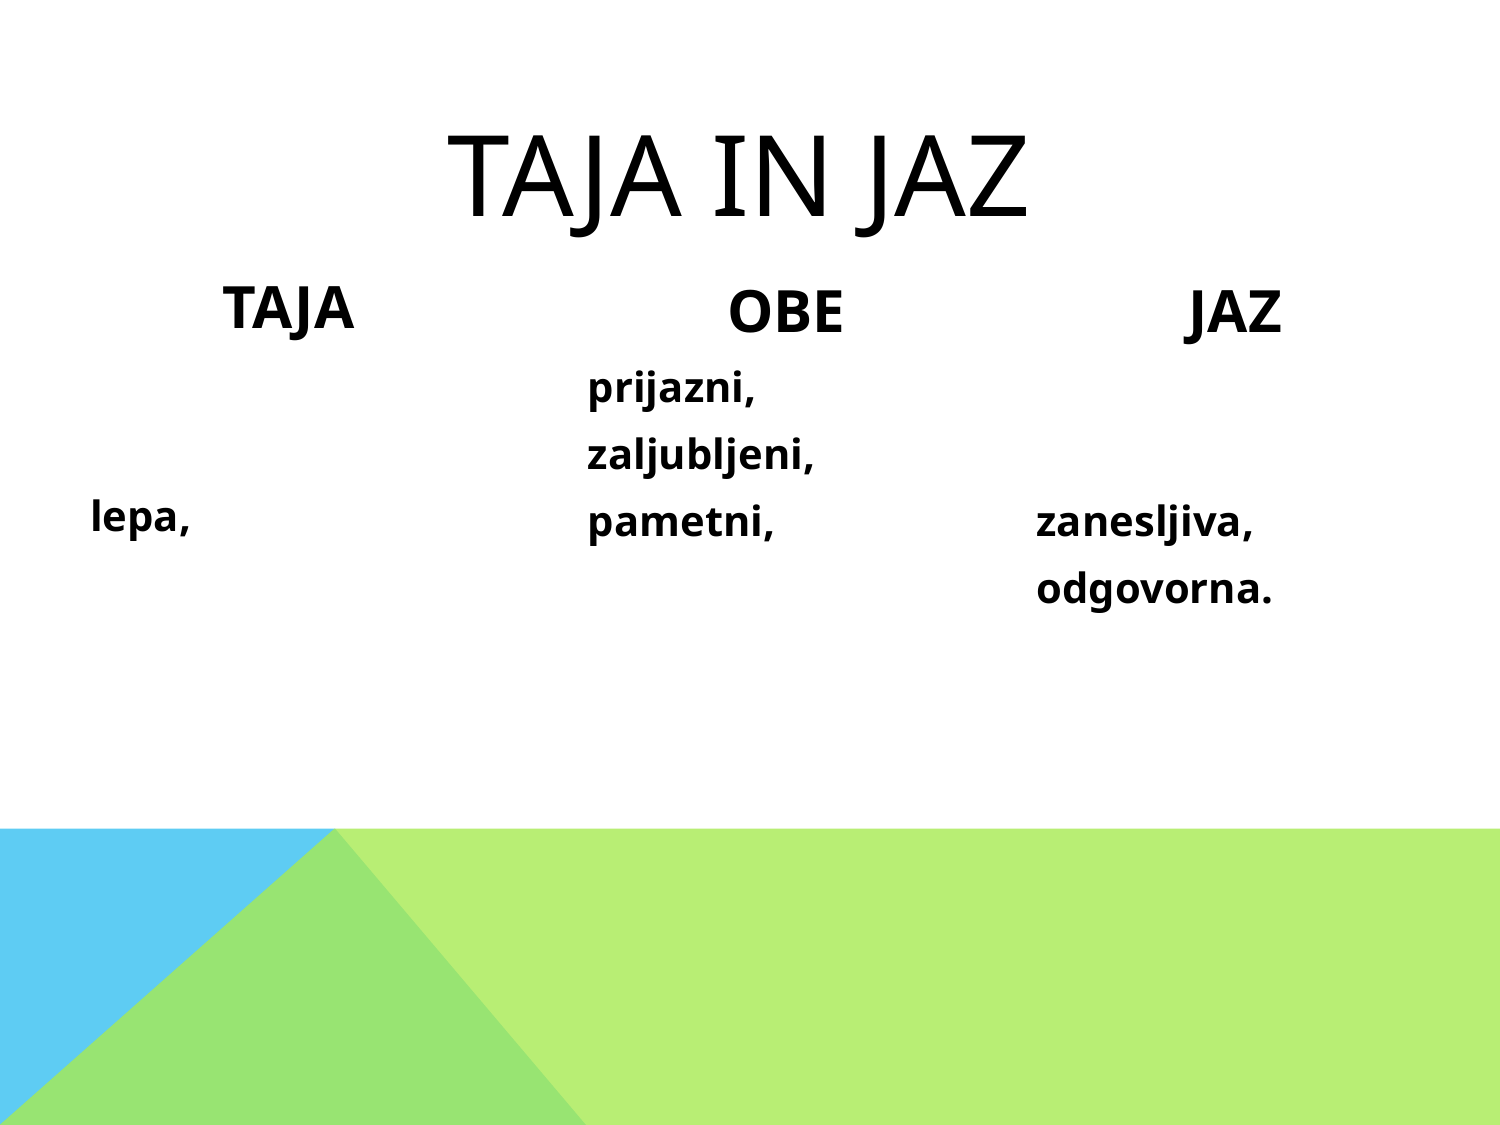

TAJA IN JAZ
# TAJA
lepa,
OBE
prijazni,
zaljubljeni,
pametni,
JAZ
zanesljiva,
odgovorna.